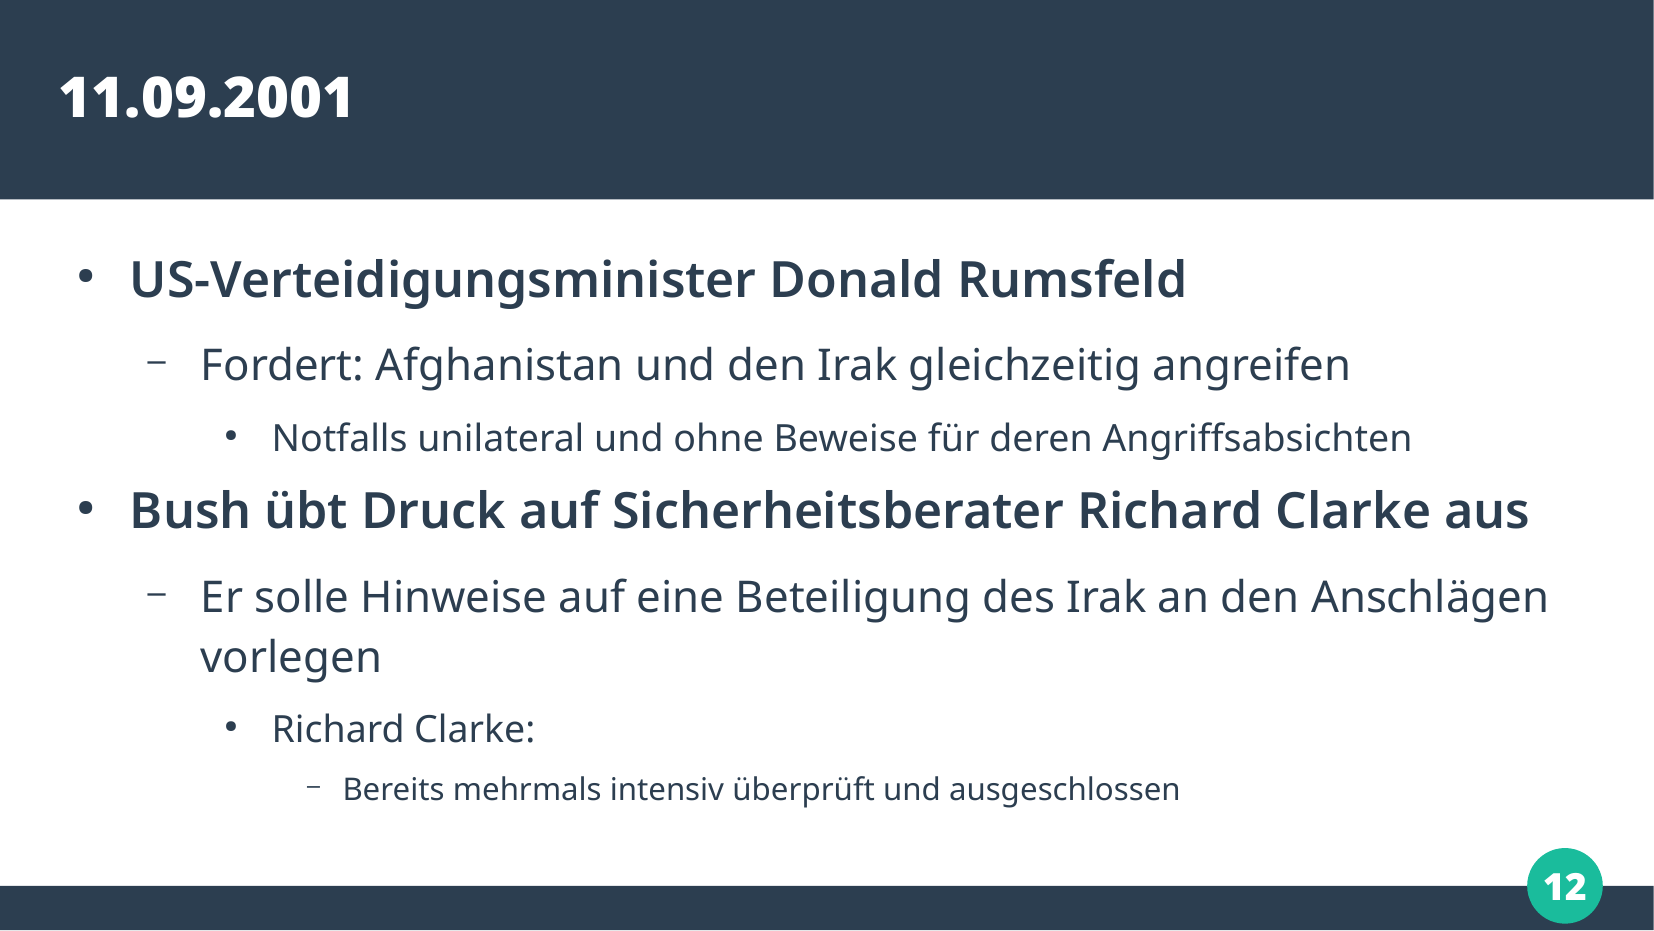

# 11.09.2001
US-Verteidigungsminister Donald Rumsfeld
Fordert: Afghanistan und den Irak gleichzeitig angreifen
Notfalls unilateral und ohne Beweise für deren Angriffsabsichten
Bush übt Druck auf Sicherheitsberater Richard Clarke aus
Er solle Hinweise auf eine Beteiligung des Irak an den Anschlägen vorlegen
Richard Clarke:
Bereits mehrmals intensiv überprüft und ausgeschlossen